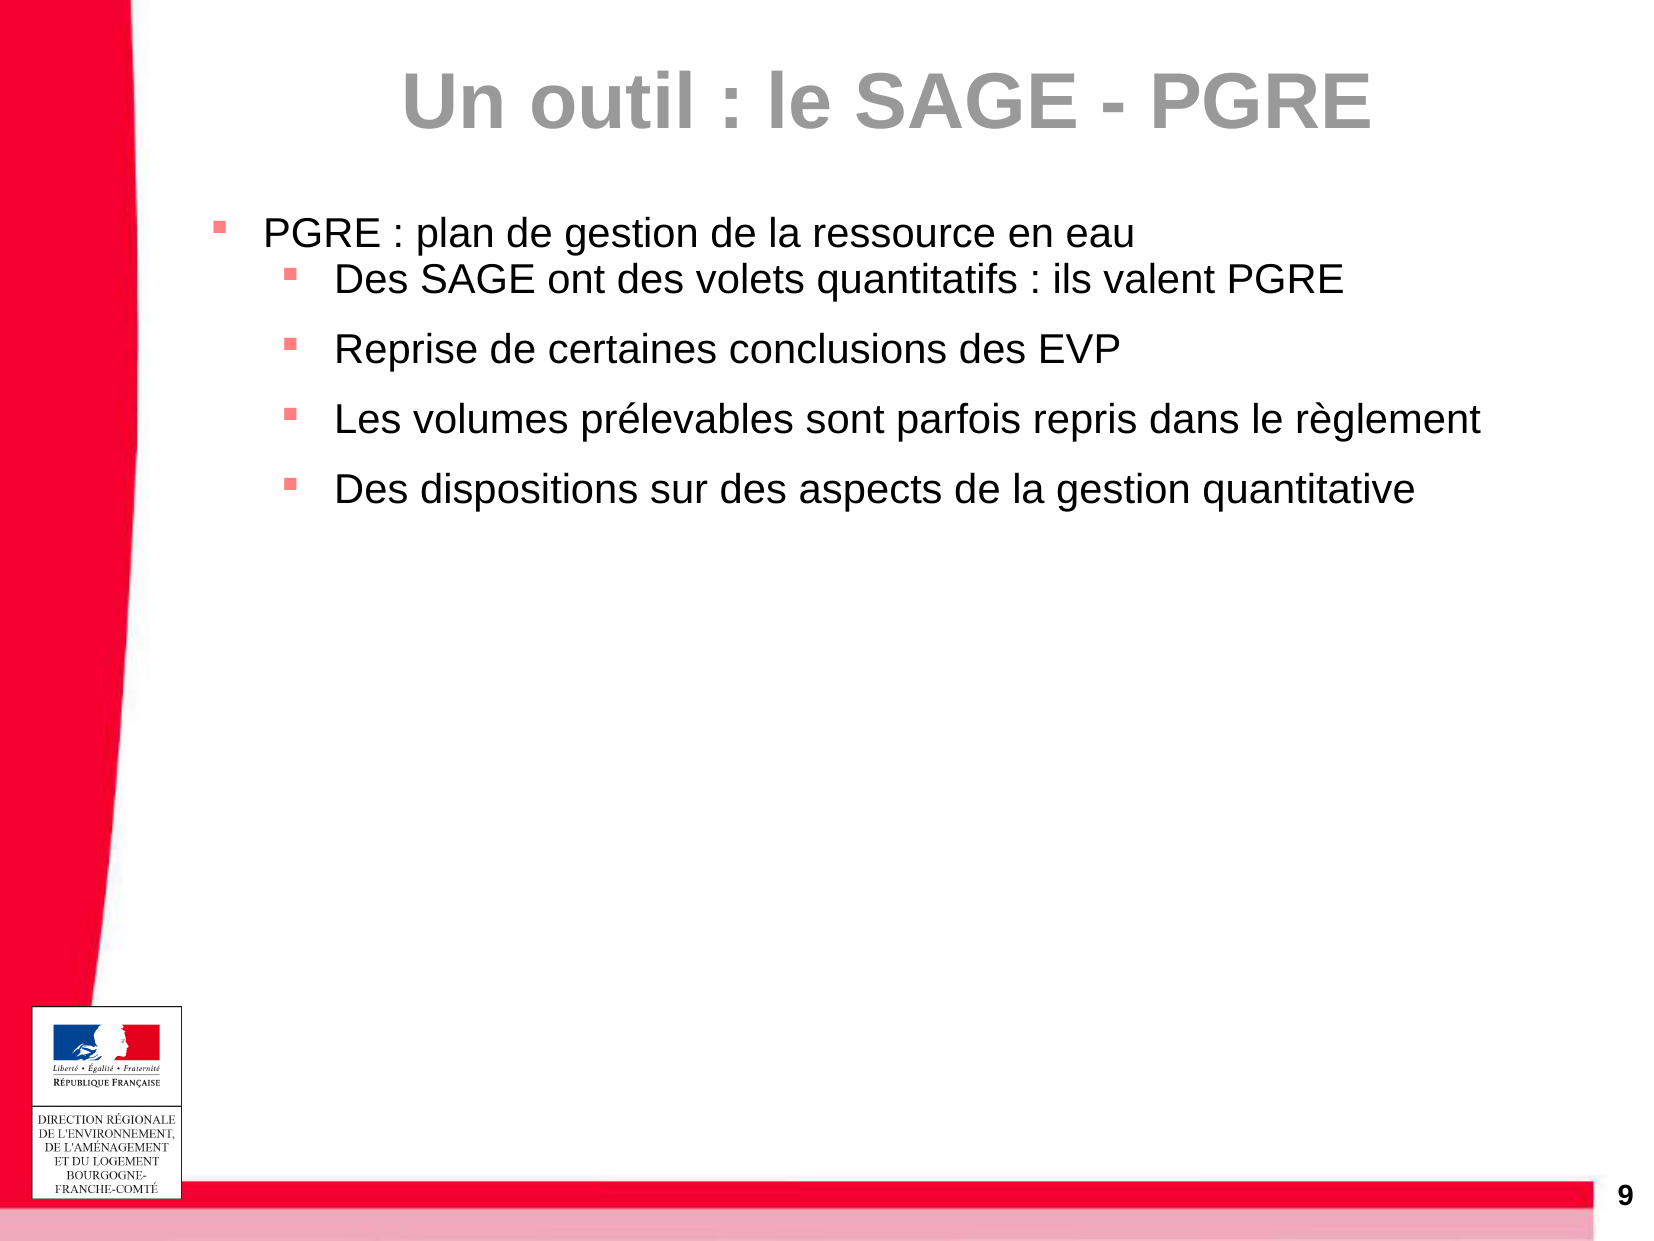

# Un outil : le SAGE - PGRE
PGRE : plan de gestion de la ressource en eau
Des SAGE ont des volets quantitatifs : ils valent PGRE
Reprise de certaines conclusions des EVP
Les volumes prélevables sont parfois repris dans le règlement
Des dispositions sur des aspects de la gestion quantitative
9